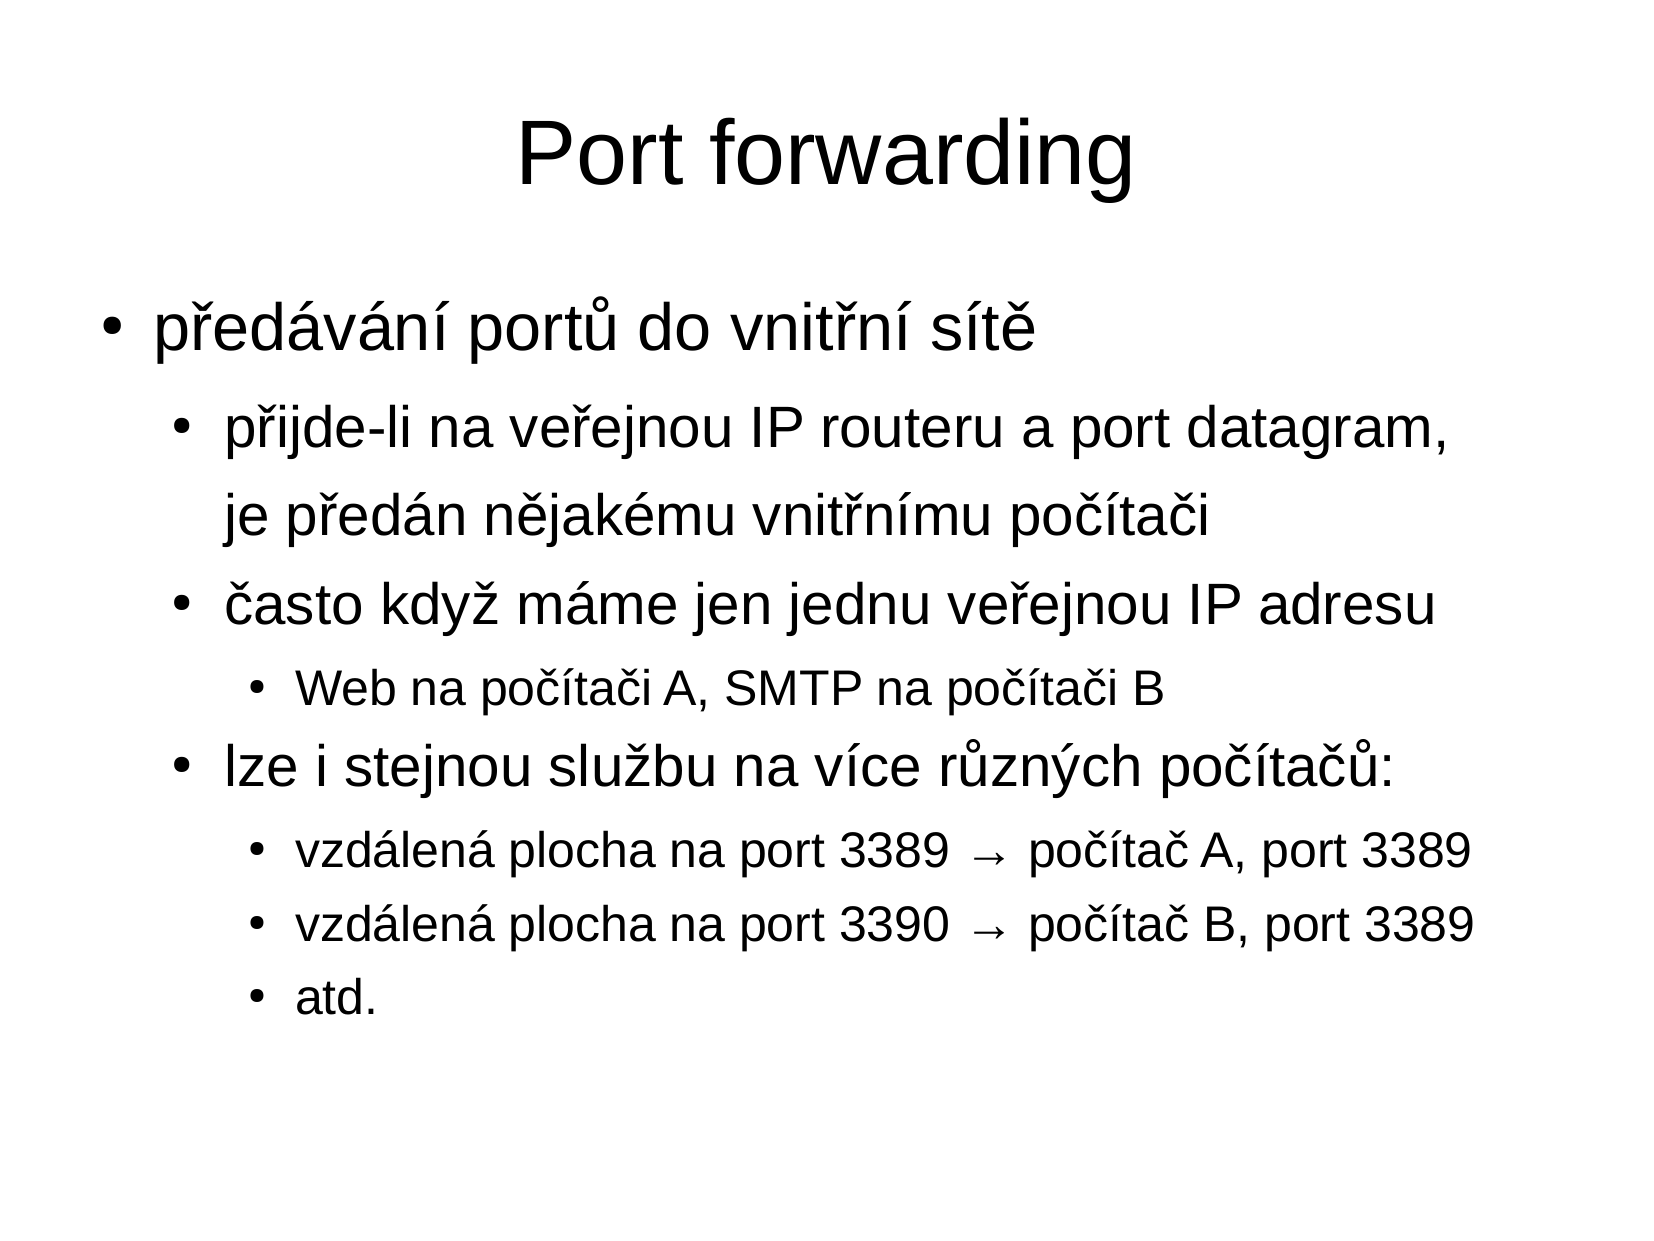

# Port forwarding
předávání portů do vnitřní sítě
přijde-li na veřejnou IP routeru a port datagram,
je předán nějakému vnitřnímu počítači
často když máme jen jednu veřejnou IP adresu
Web na počítači A, SMTP na počítači B
lze i stejnou službu na více různých počítačů:
vzdálená plocha na port 3389 → počítač A, port 3389
vzdálená plocha na port 3390 → počítač B, port 3389
atd.